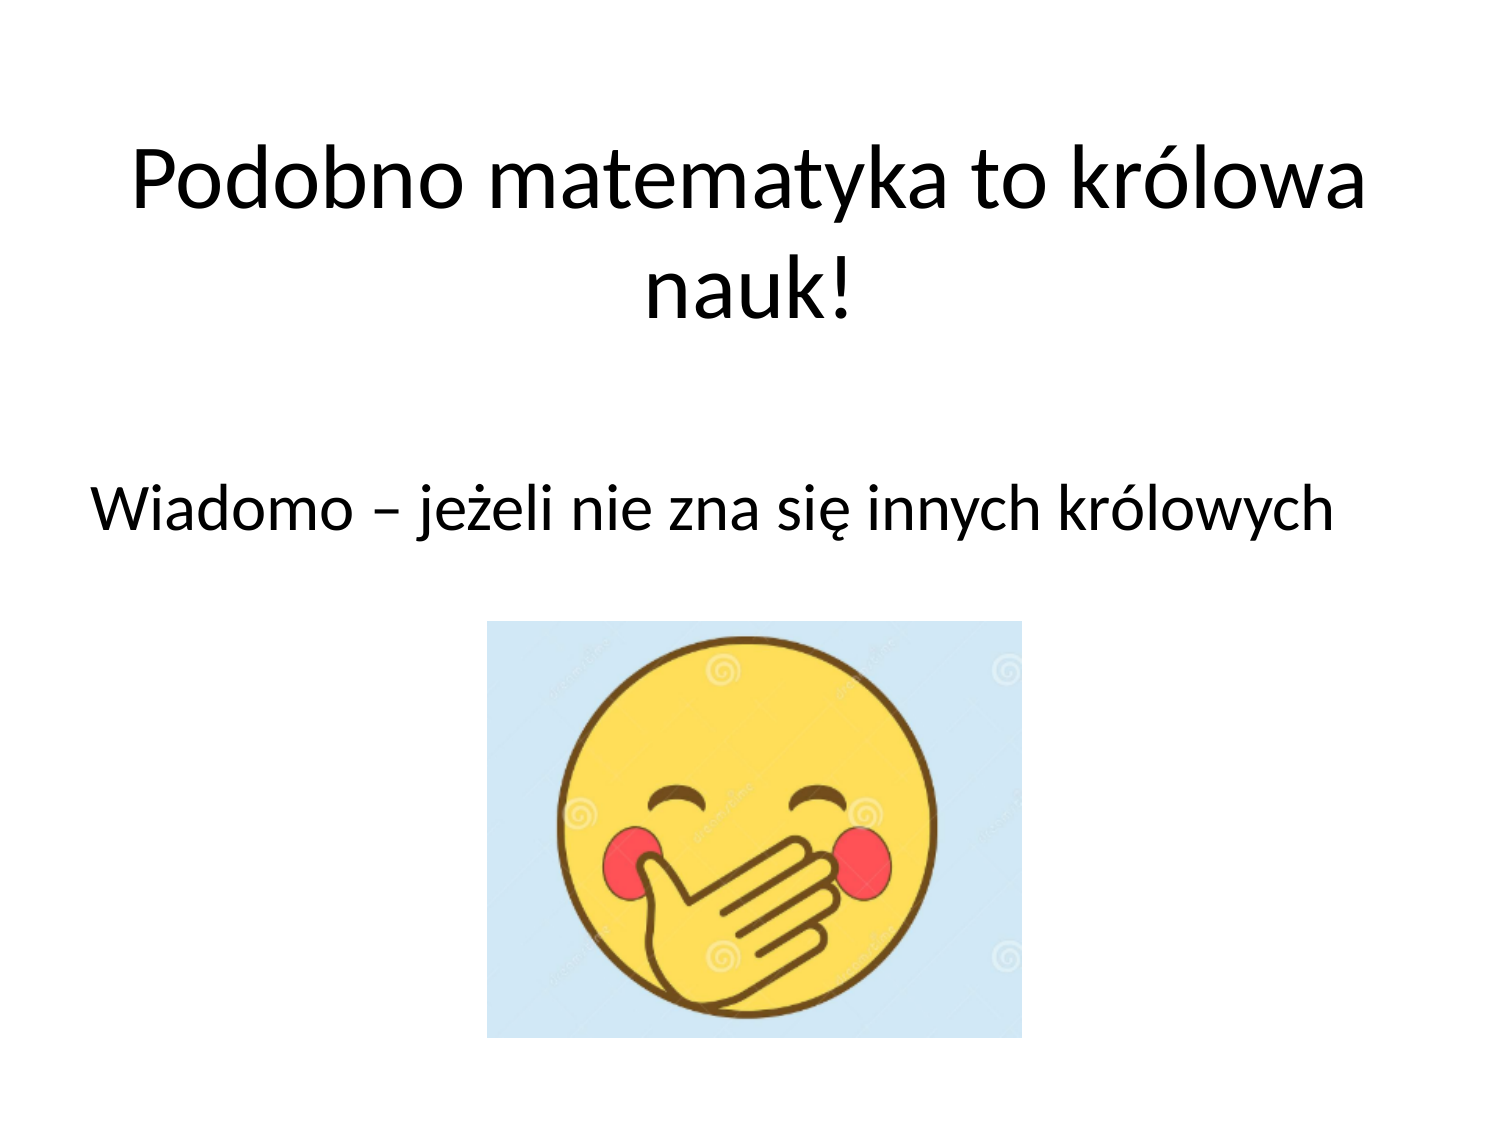

# Podobno matematyka to królowa nauk!
Wiadomo – jeżeli nie zna się innych królowych